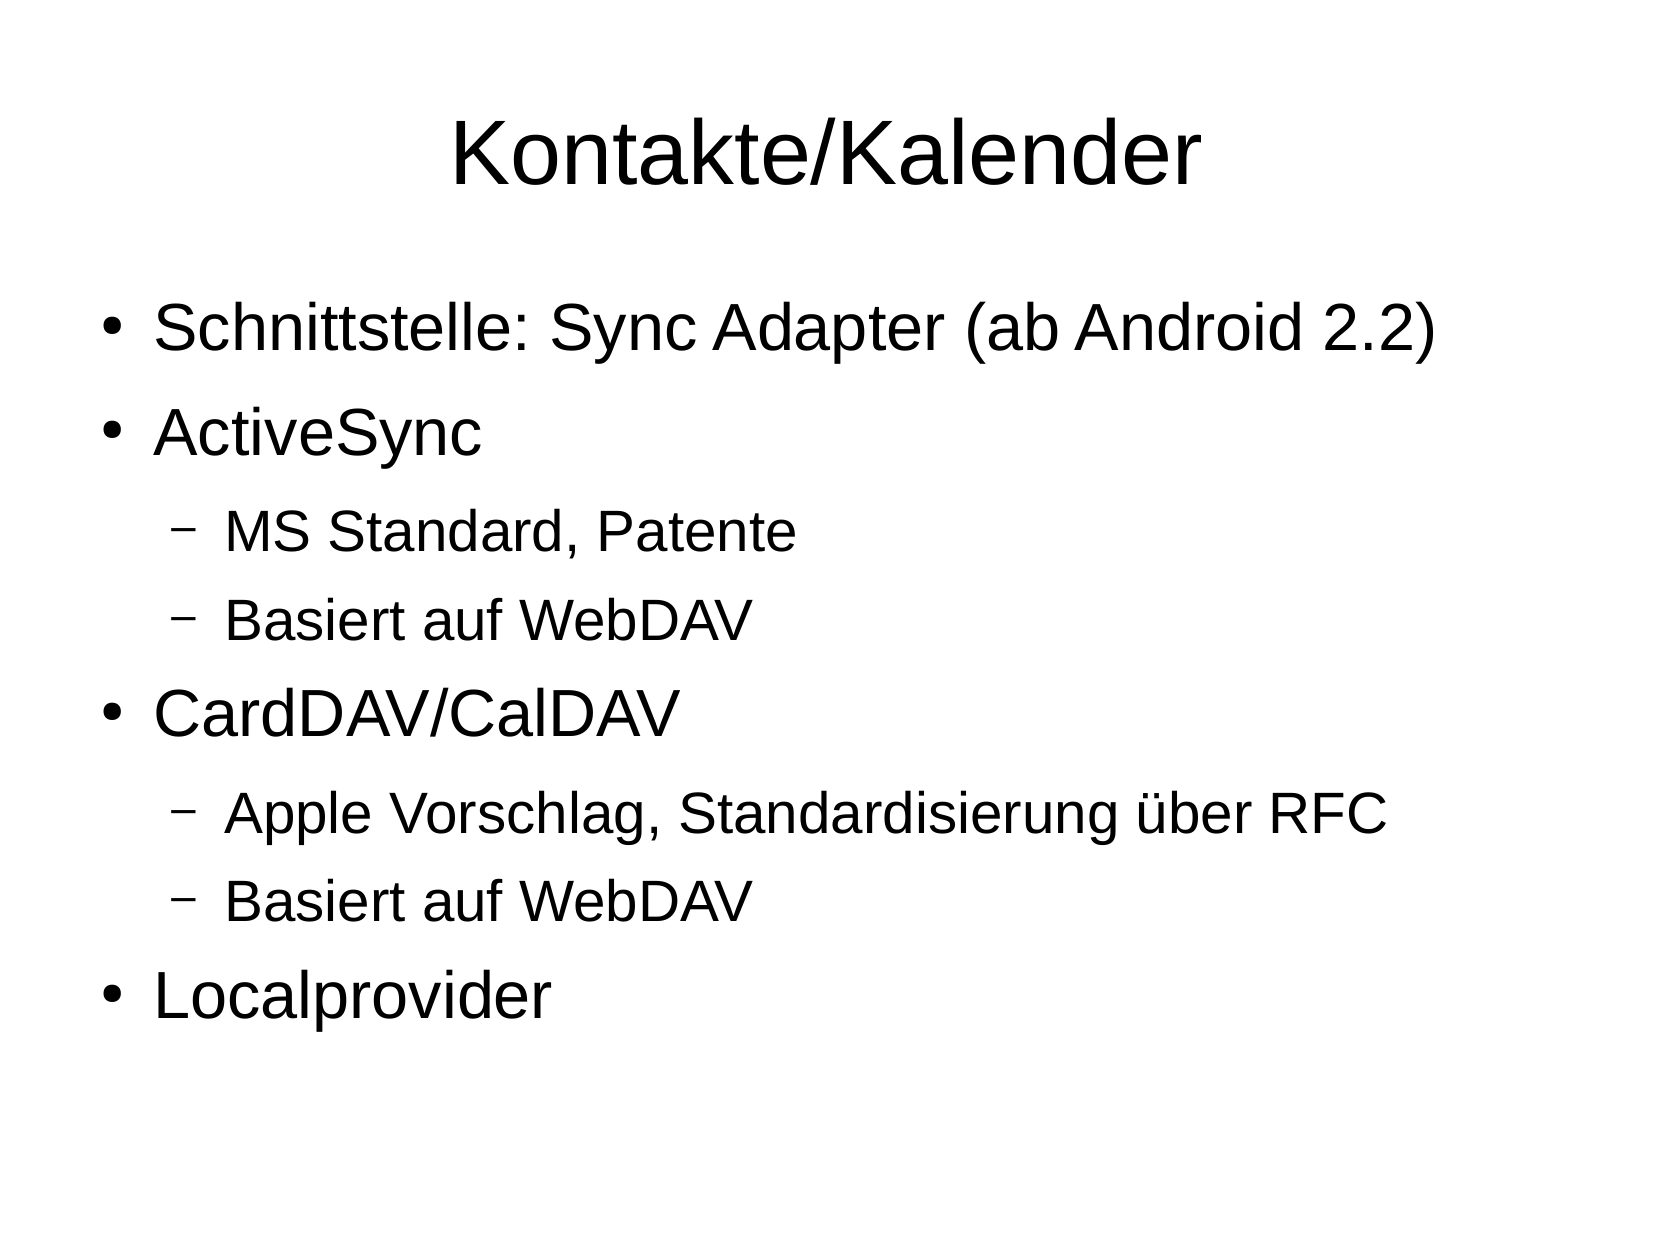

# Kontakte/Kalender
Schnittstelle: Sync Adapter (ab Android 2.2)
ActiveSync
MS Standard, Patente
Basiert auf WebDAV
CardDAV/CalDAV
Apple Vorschlag, Standardisierung über RFC
Basiert auf WebDAV
Localprovider